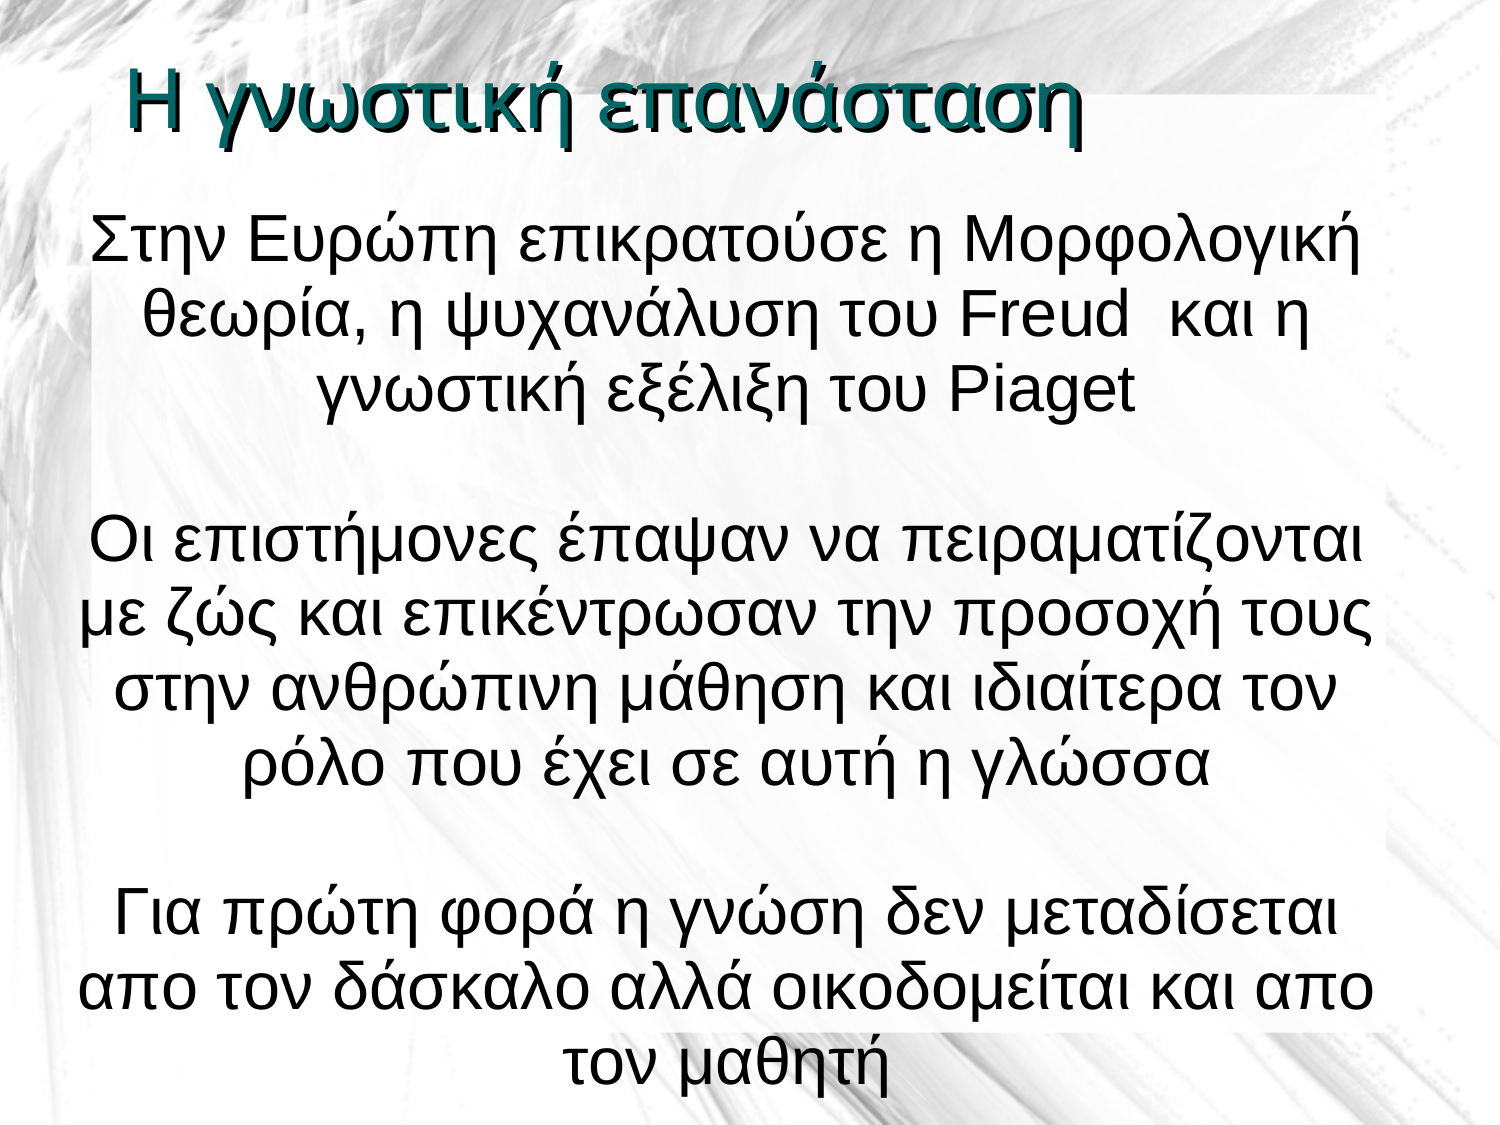

# Η γνωστική επανάσταση
Στην Ευρώπη επικρατούσε η Μορφολογική θεωρία, η ψυχανάλυση του Freud και η γνωστική εξέλιξη του Piaget
Οι επιστήμονες έπαψαν να πειραματίζονται με ζώς και επικέντρωσαν την προσοχή τους στην ανθρώπινη μάθηση και ιδιαίτερα τον ρόλο που έχει σε αυτή η γλώσσα
Για πρώτη φορά η γνώση δεν μεταδίσεται απο τον δάσκαλο αλλά οικοδομείται και απο τον μαθητή